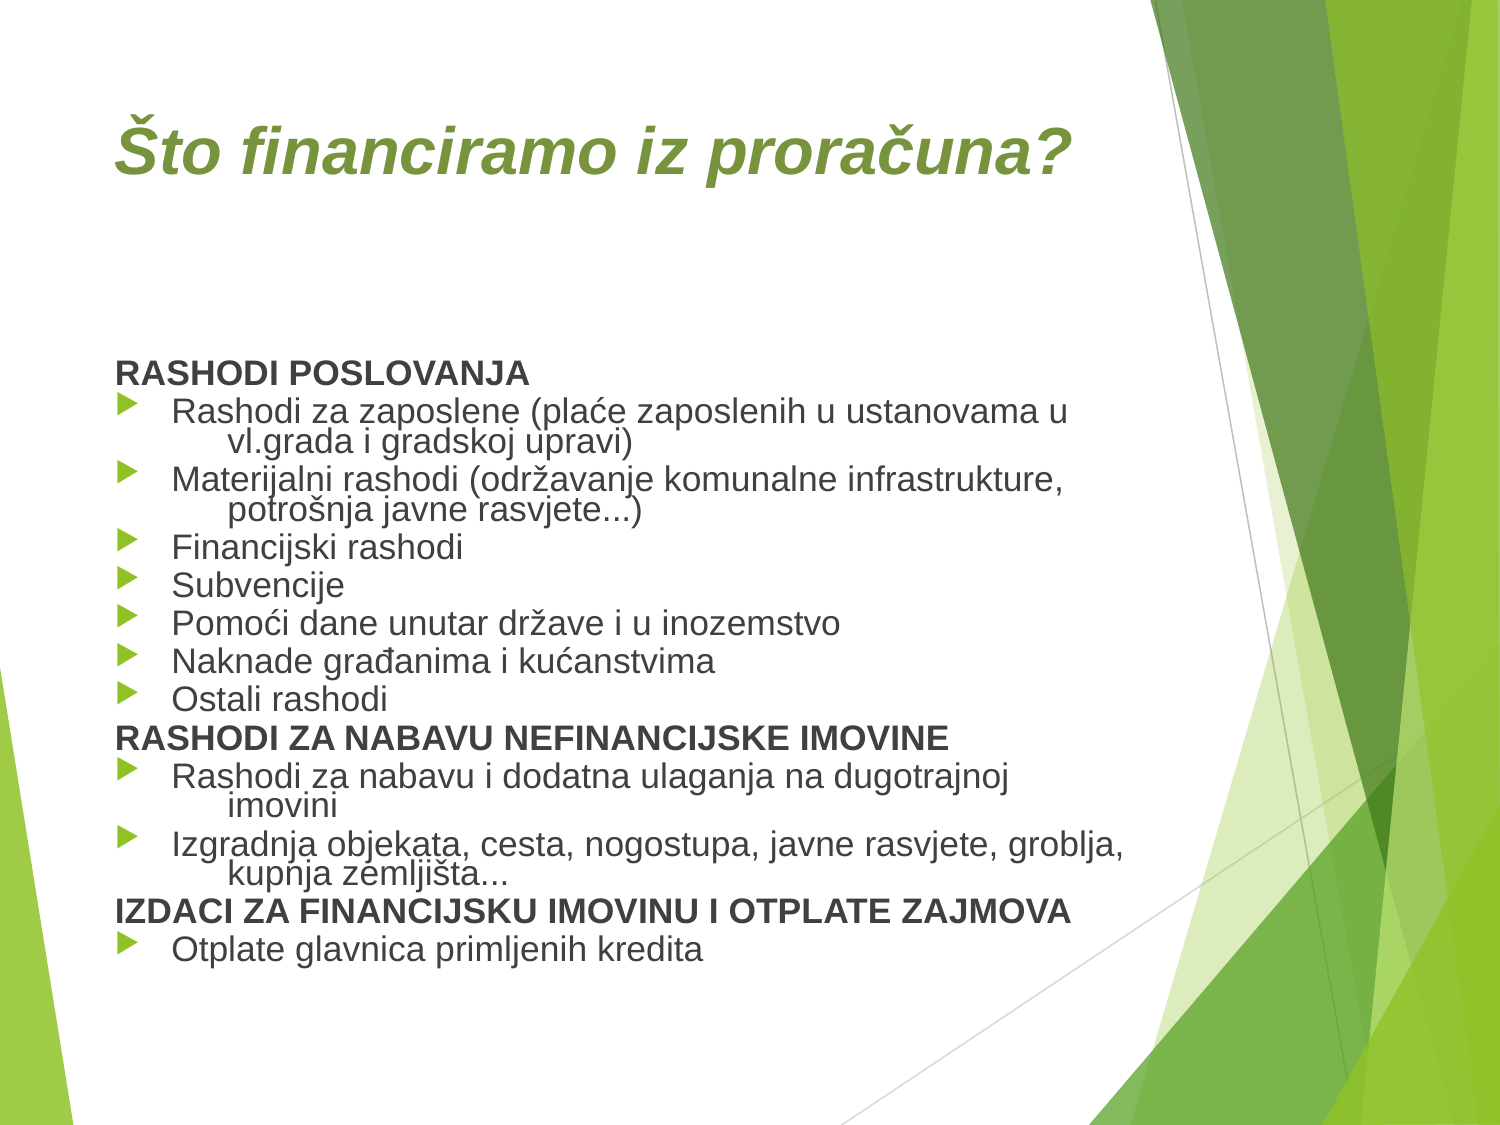

# Što financiramo iz proračuna?
RASHODI POSLOVANJA
Rashodi za zaposlene (plaće zaposlenih u ustanovama u vl.grada i gradskoj upravi)
Materijalni rashodi (održavanje komunalne infrastrukture, potrošnja javne rasvjete...)
Financijski rashodi
Subvencije
Pomoći dane unutar države i u inozemstvo
Naknade građanima i kućanstvima
Ostali rashodi
RASHODI ZA NABAVU NEFINANCIJSKE IMOVINE
Rashodi za nabavu i dodatna ulaganja na dugotrajnoj imovini
Izgradnja objekata, cesta, nogostupa, javne rasvjete, groblja, kupnja zemljišta...
IZDACI ZA FINANCIJSKU IMOVINU I OTPLATE ZAJMOVA
Otplate glavnica primljenih kredita